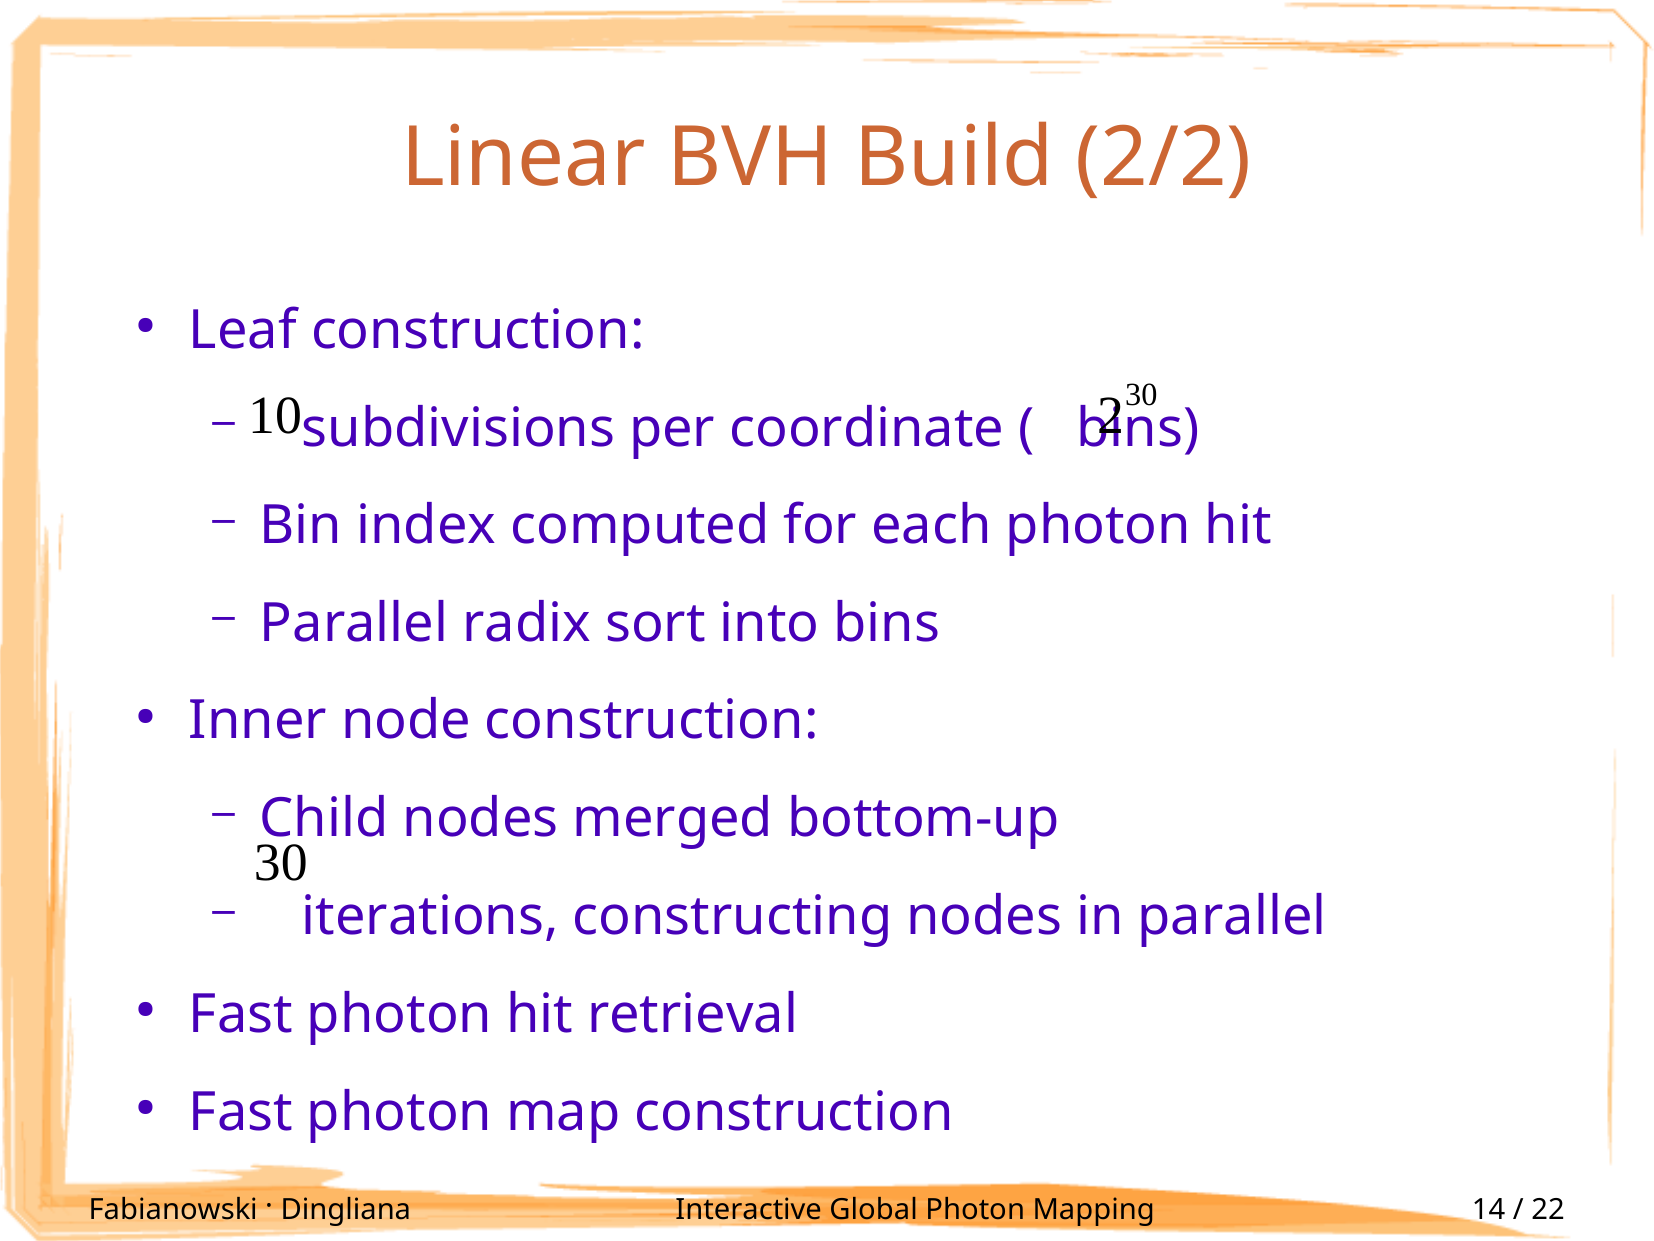

# Linear BVH Build (2/2)
Leaf construction:
 subdivisions per coordinate ( bins)
Bin index computed for each photon hit
Parallel radix sort into bins
Inner node construction:
Child nodes merged bottom-up
 iterations, constructing nodes in parallel
Fast photon hit retrieval
Fast photon map construction